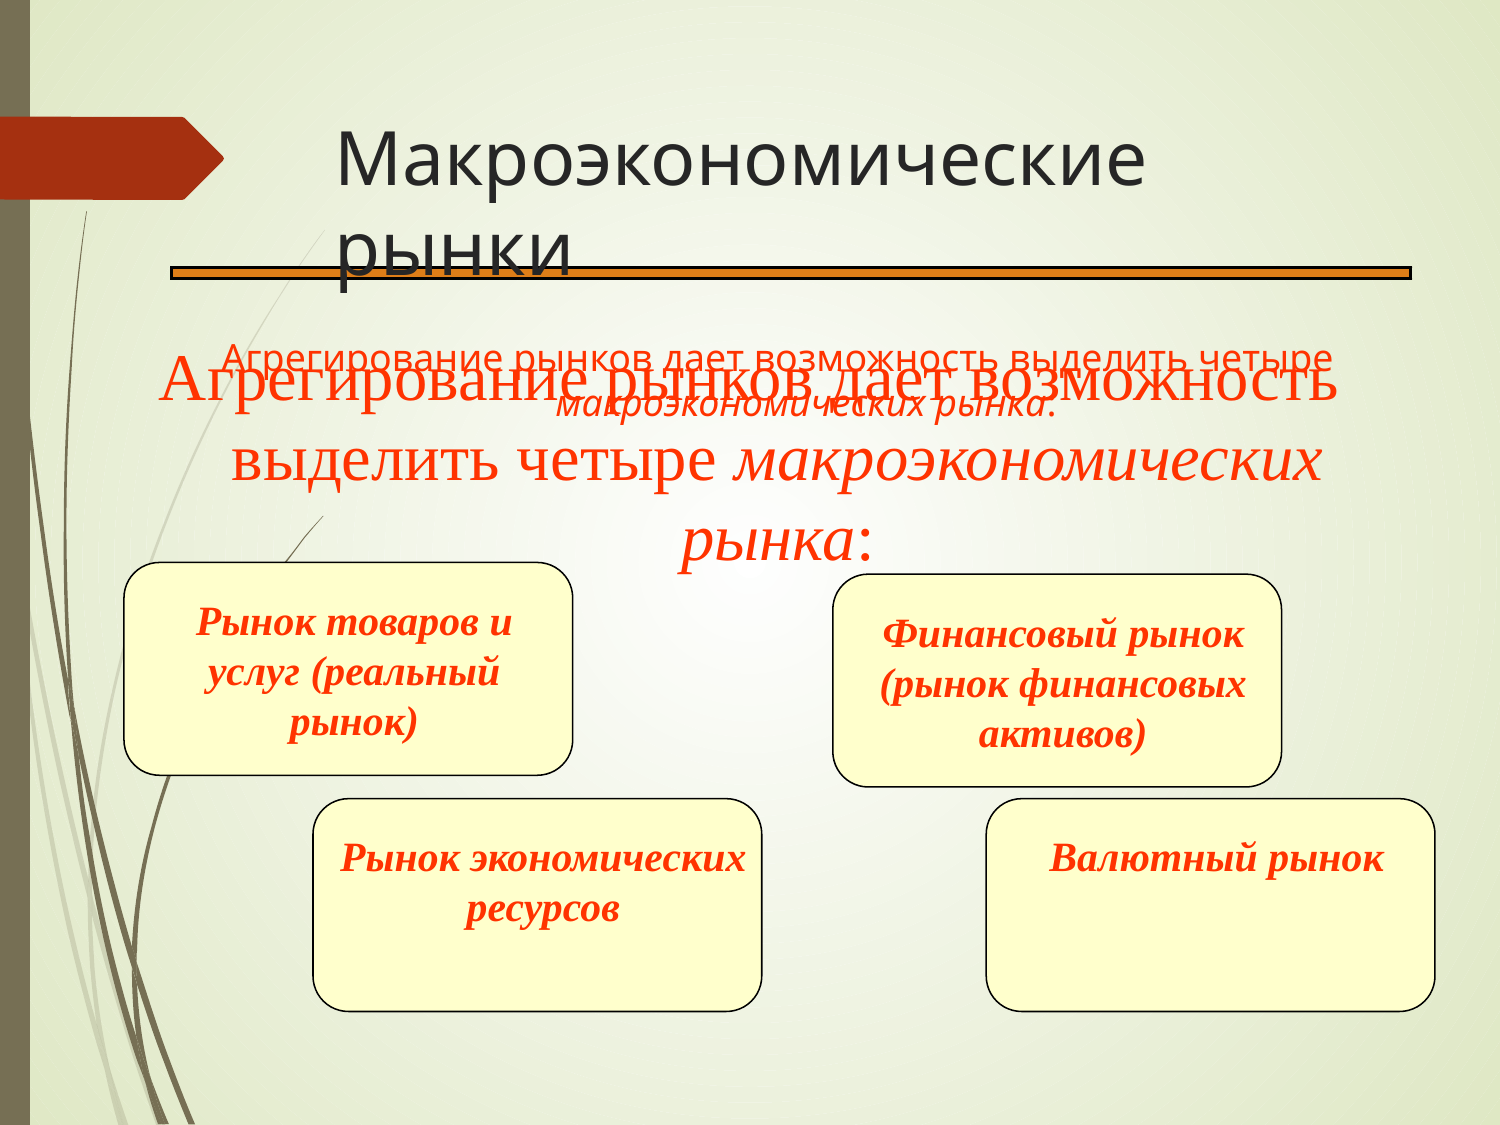

# Макроэкономические рынки
Агрегирование рынков дает возможность выделить четыре макроэкономических рынка:
Агрегирование рынков дает возможность выделить четыре макроэкономических рынка:
Рынок товаров и услуг (реальный рынок)
Финансовый рынок (рынок финансовых активов)
Рынок экономических ресурсов
Валютный рынок